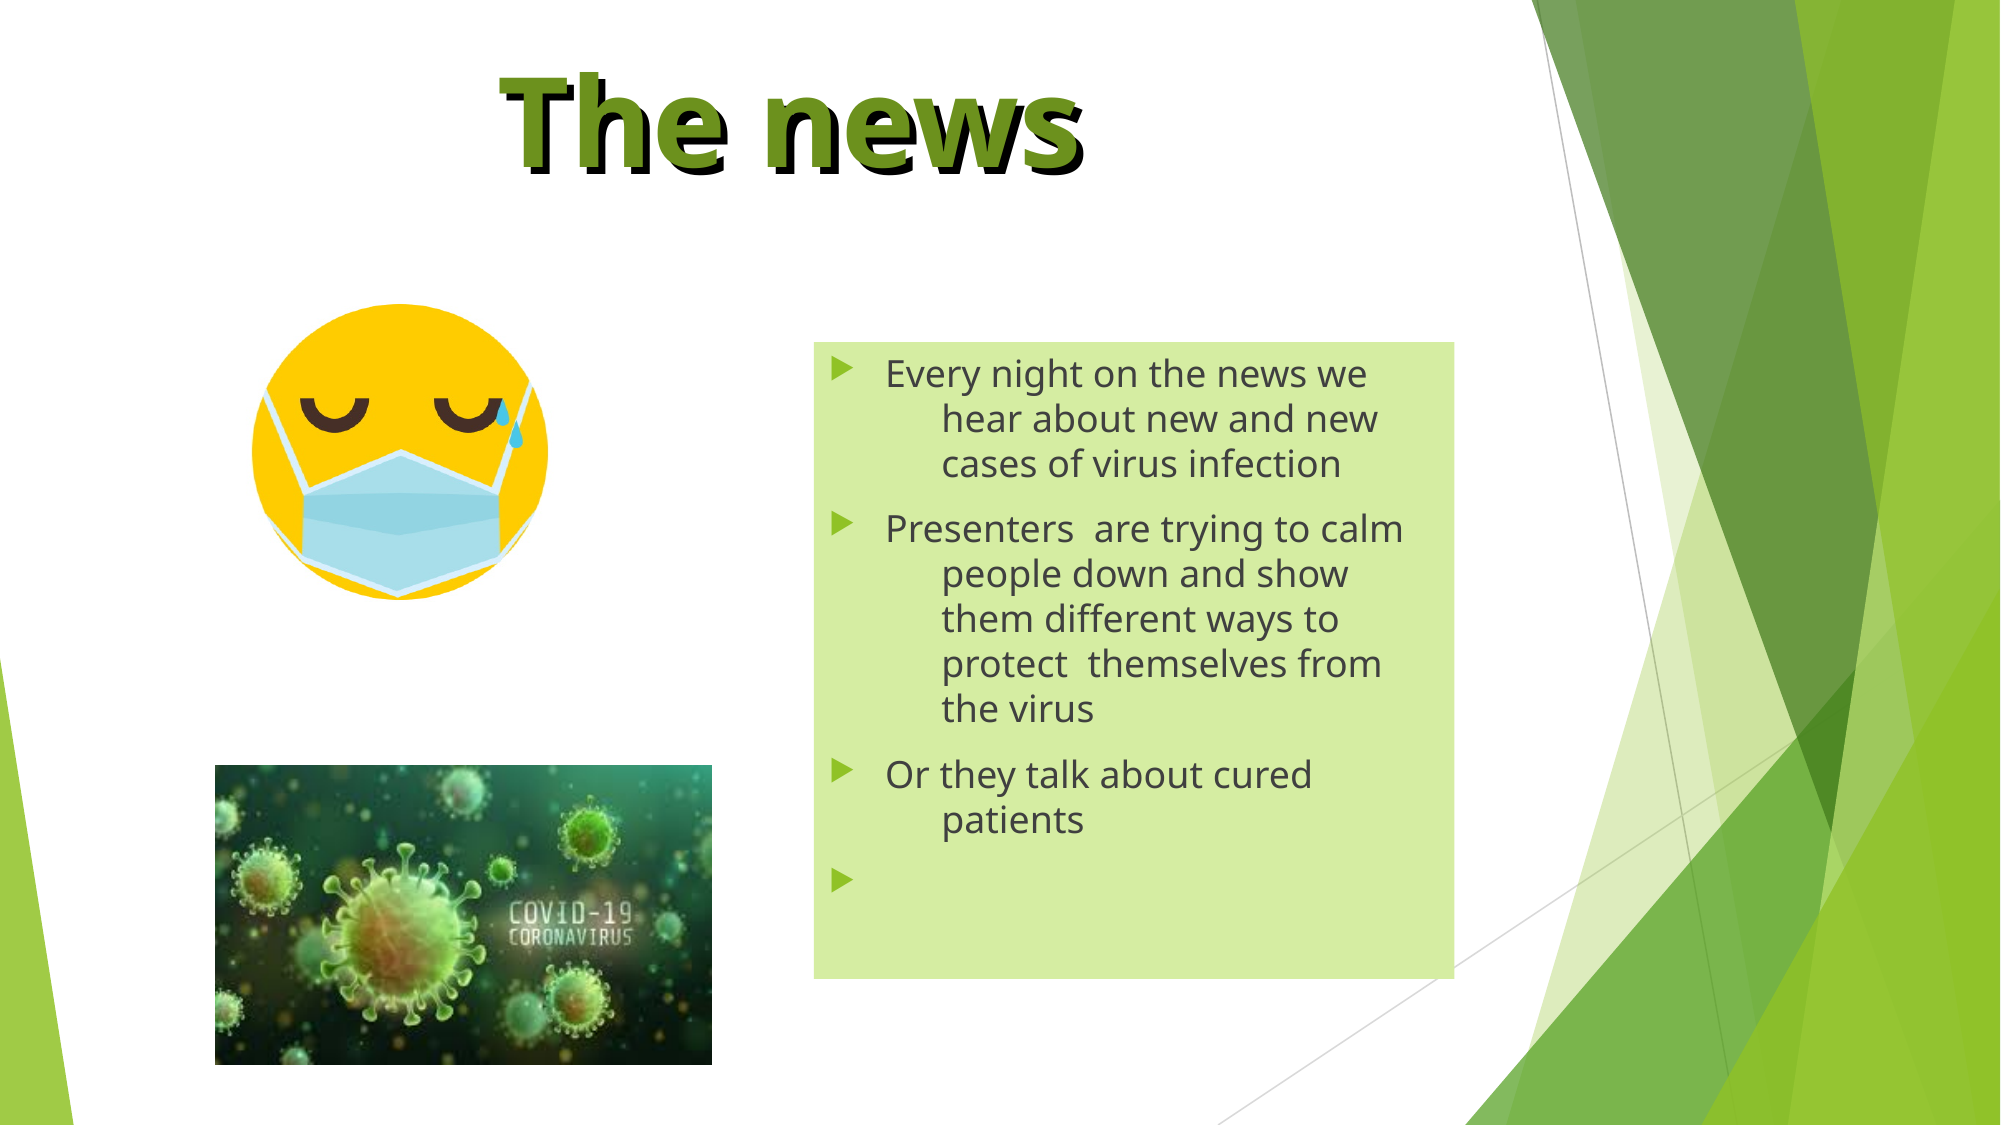

The news
# Every night on the news we hear about new and new cases of virus infection
Presenters are trying to calm people down and show them different ways to protect themselves from the virus
Or they talk about cured patients